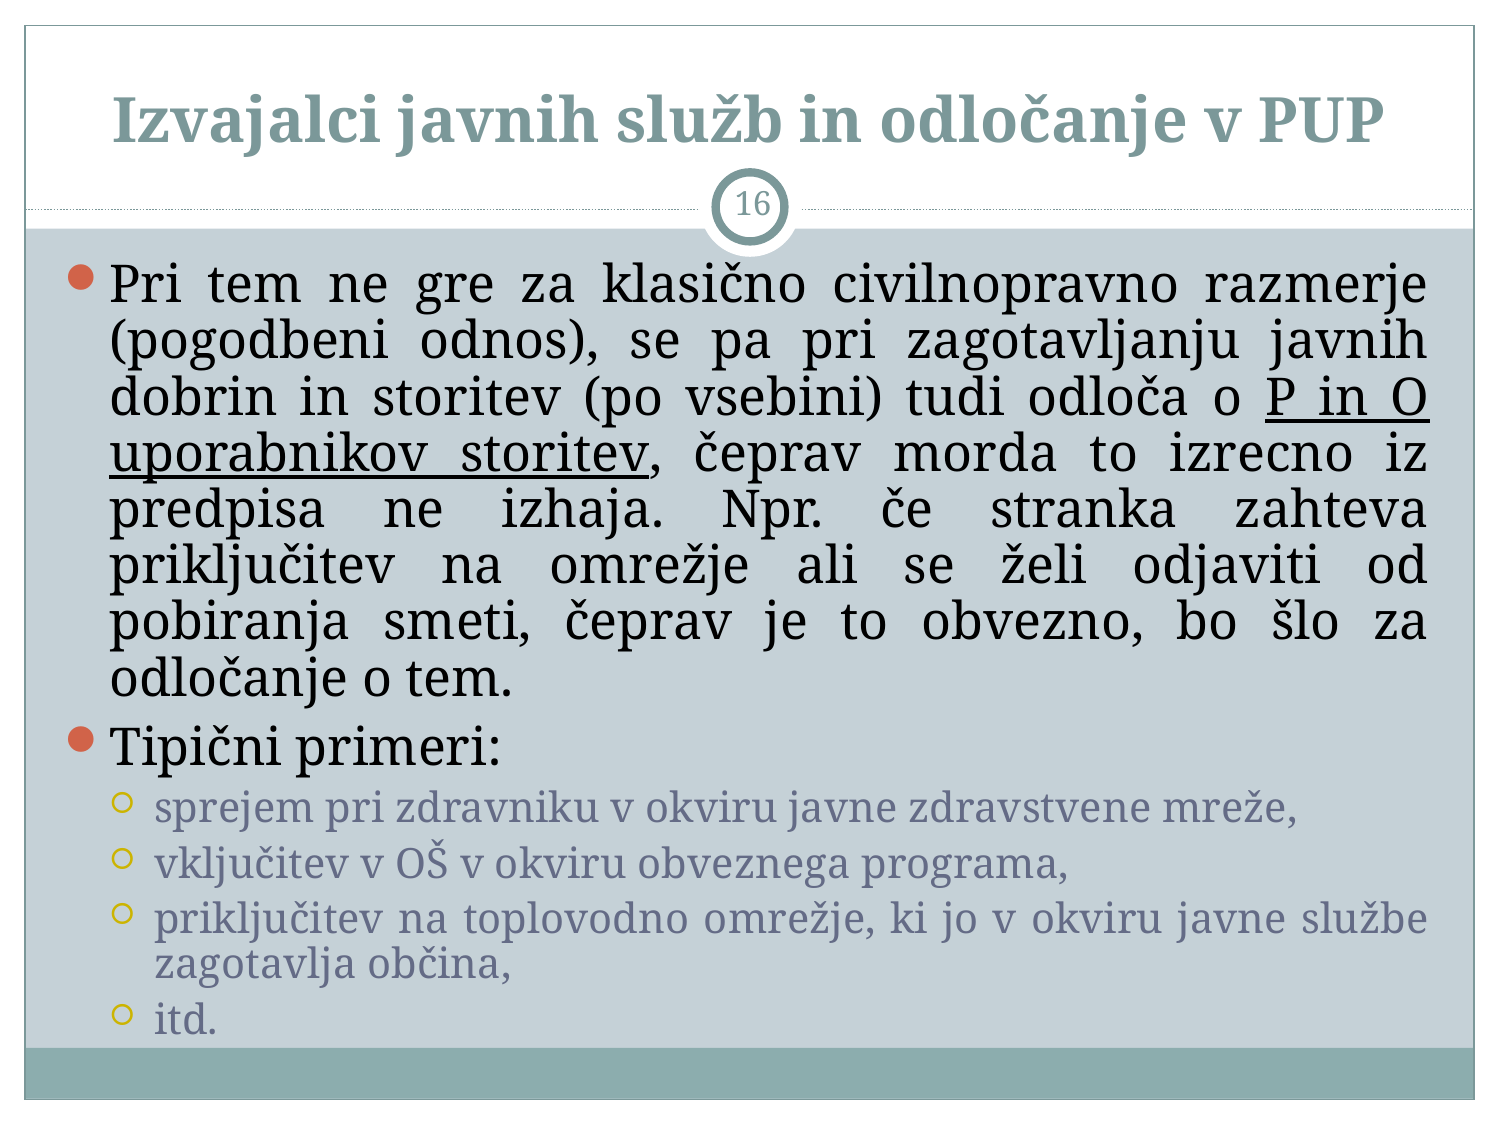

# Izvajalci javnih služb in odločanje v PUP
Pri tem ne gre za klasično civilnopravno razmerje (pogodbeni odnos), se pa pri zagotavljanju javnih dobrin in storitev (po vsebini) tudi odloča o P in O uporabnikov storitev, čeprav morda to izrecno iz predpisa ne izhaja. Npr. če stranka zahteva priključitev na omrežje ali se želi odjaviti od pobiranja smeti, čeprav je to obvezno, bo šlo za odločanje o tem.
Tipični primeri:
sprejem pri zdravniku v okviru javne zdravstvene mreže,
vključitev v OŠ v okviru obveznega programa,
priključitev na toplovodno omrežje, ki jo v okviru javne službe zagotavlja občina,
itd.